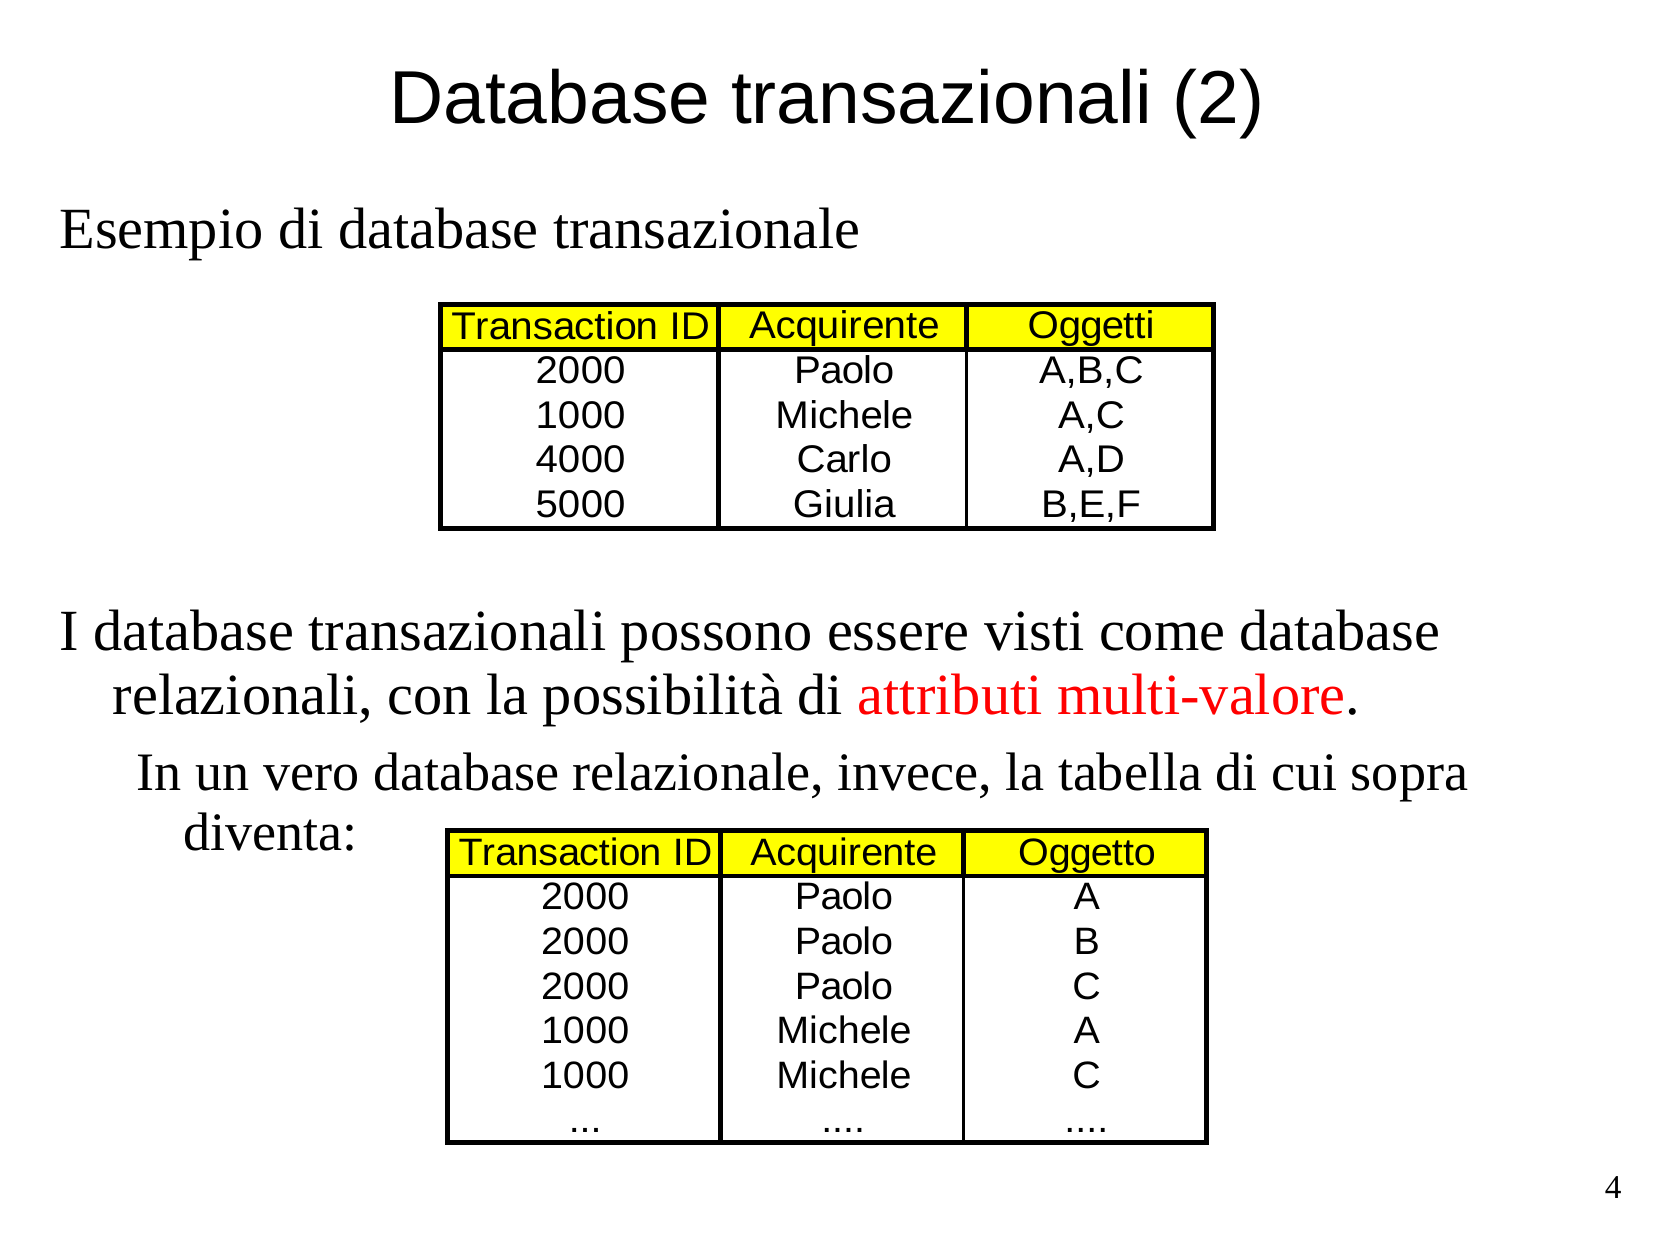

# Database transazionali (2)
Esempio di database transazionale
I database transazionali possono essere visti come database relazionali, con la possibilità di attributi multi-valore.
In un vero database relazionale, invece, la tabella di cui sopra diventa: